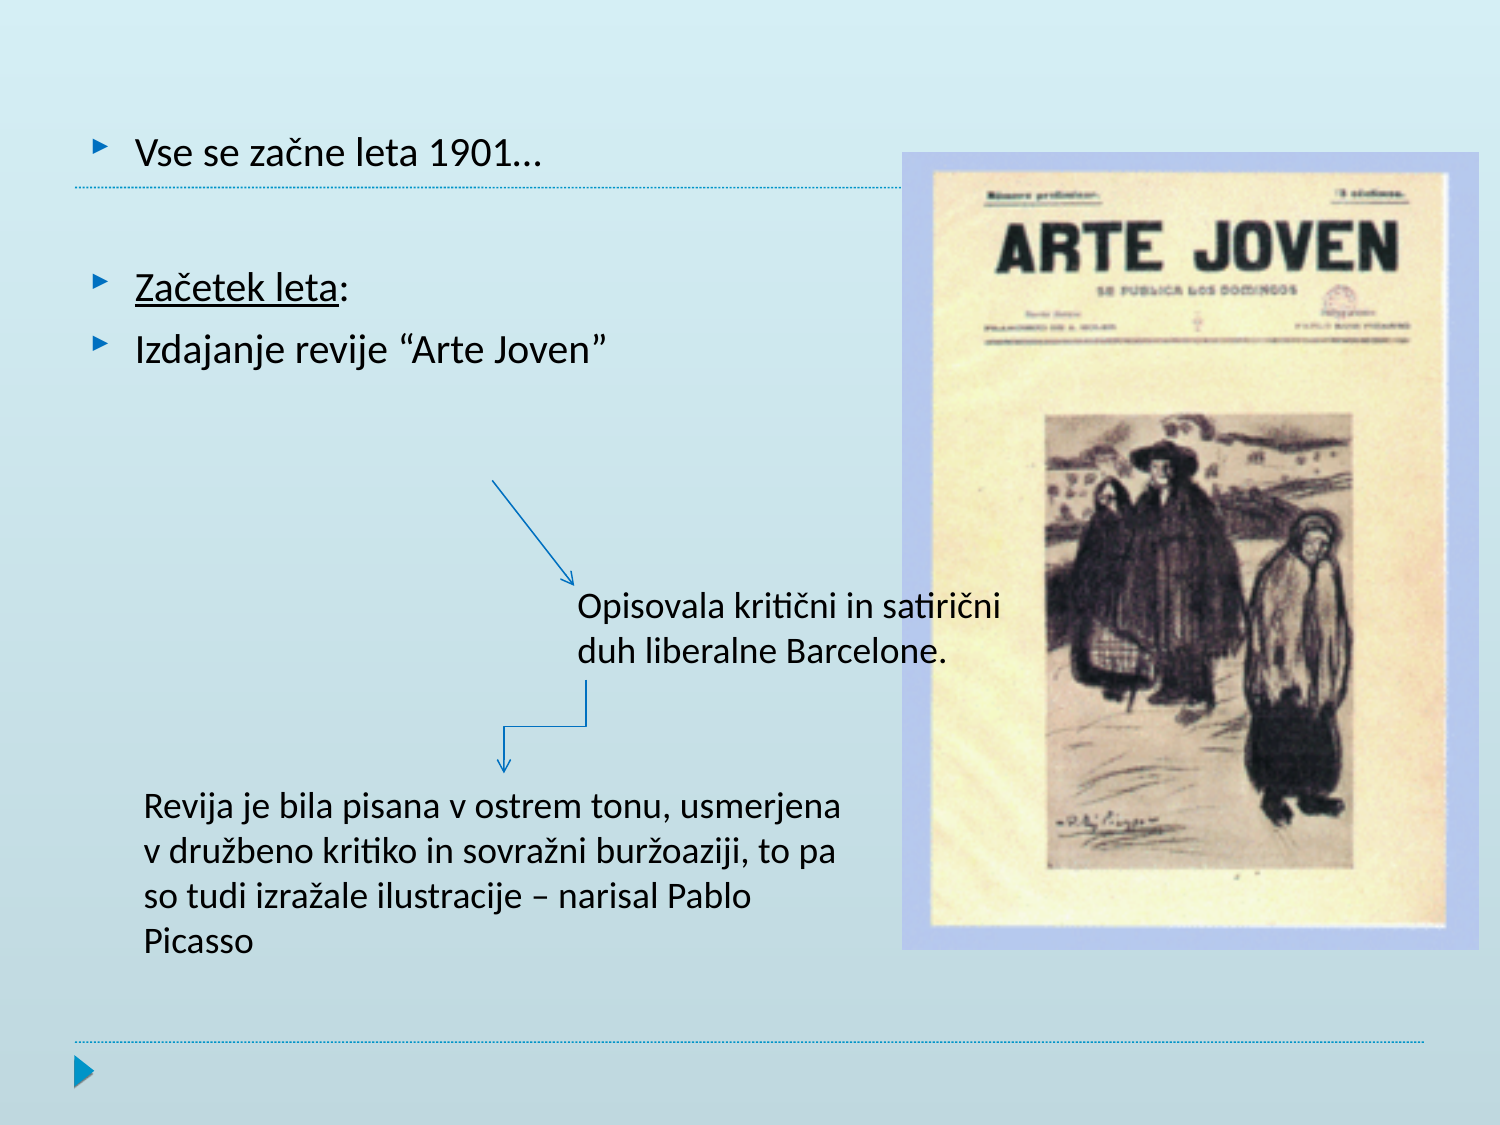

# Vse se začne leta 1901…
Začetek leta:
Izdajanje revije “Arte Joven”
Opisovala kritični in satirični
duh liberalne Barcelone.
Revija je bila pisana v ostrem tonu, usmerjena v družbeno kritiko in sovražni buržoaziji, to pa so tudi izražale ilustracije – narisal Pablo Picasso